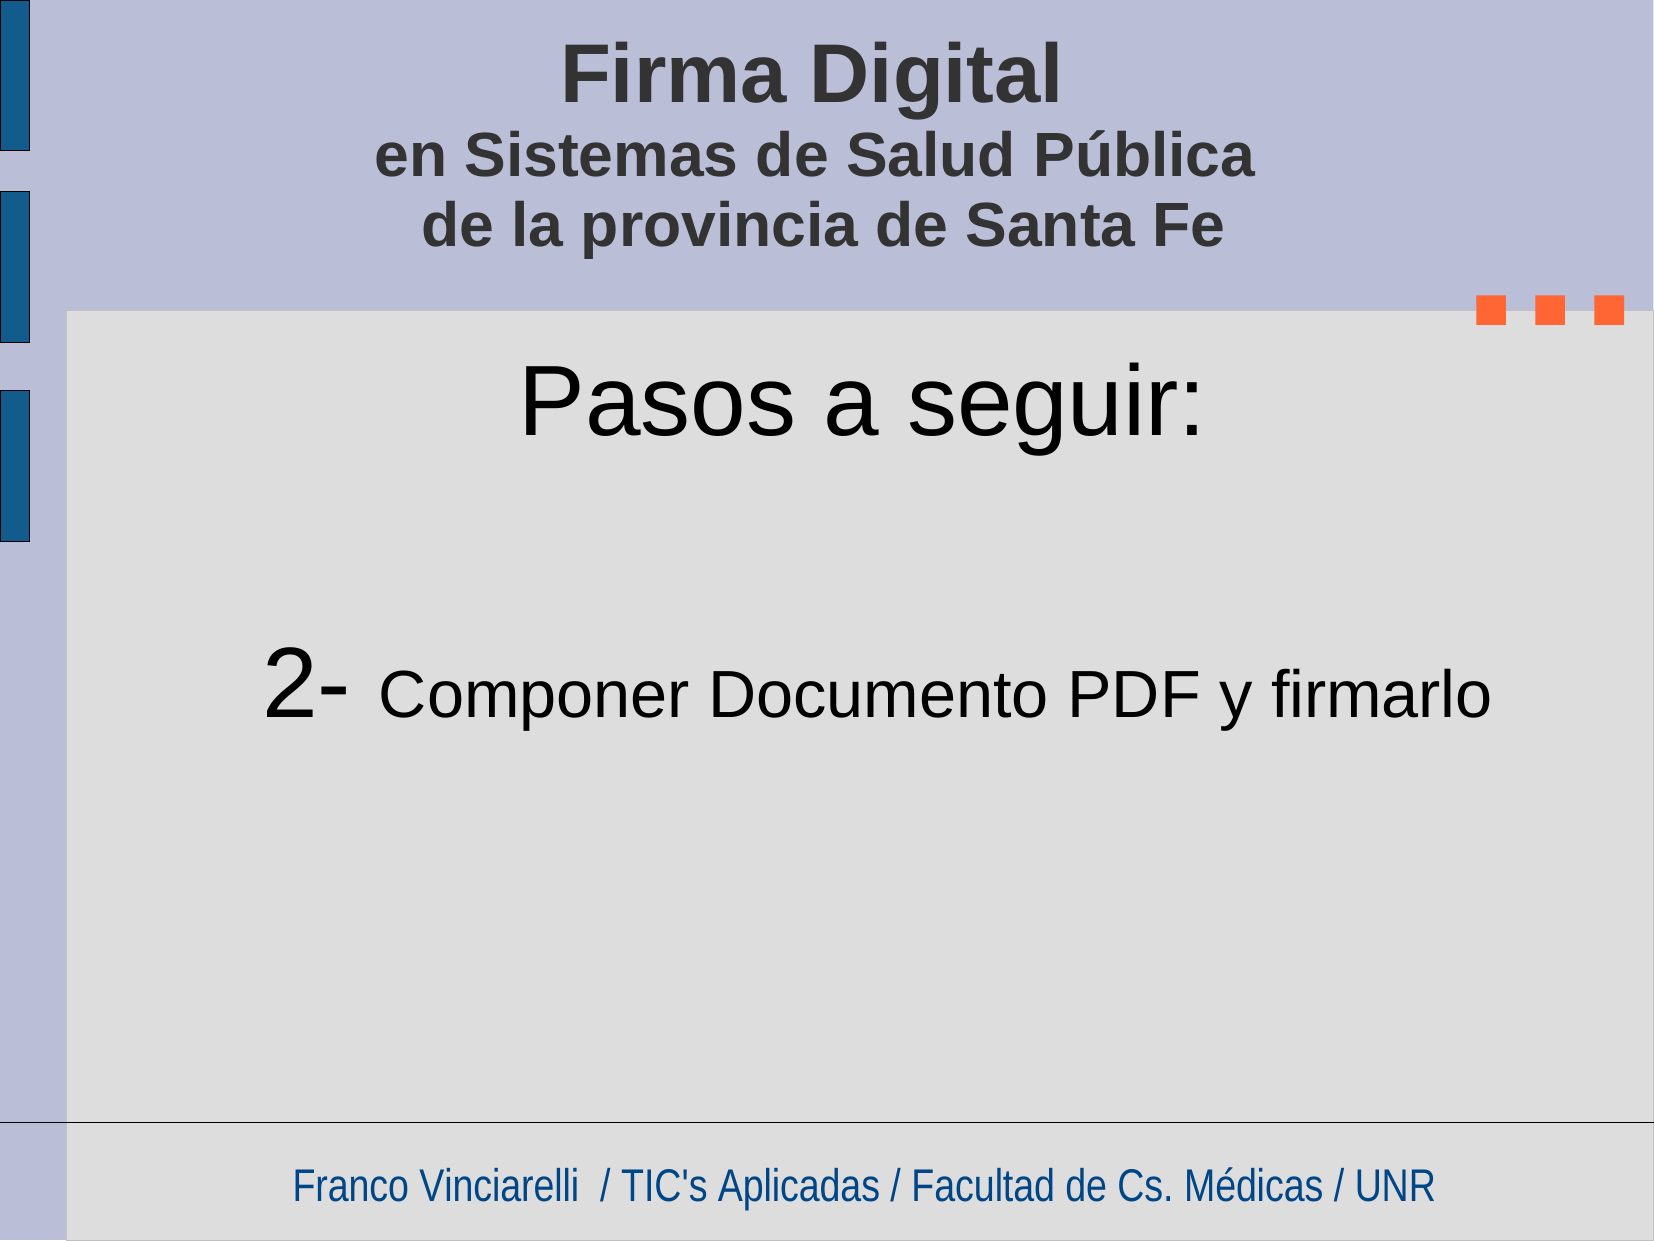

# Firma Digital en Sistemas de Salud Pública de la provincia de Santa Fe
Pasos a seguir:
2- Componer Documento PDF y firmarlo
Franco Vinciarelli / TIC's Aplicadas / Facultad de Cs. Médicas / UNR